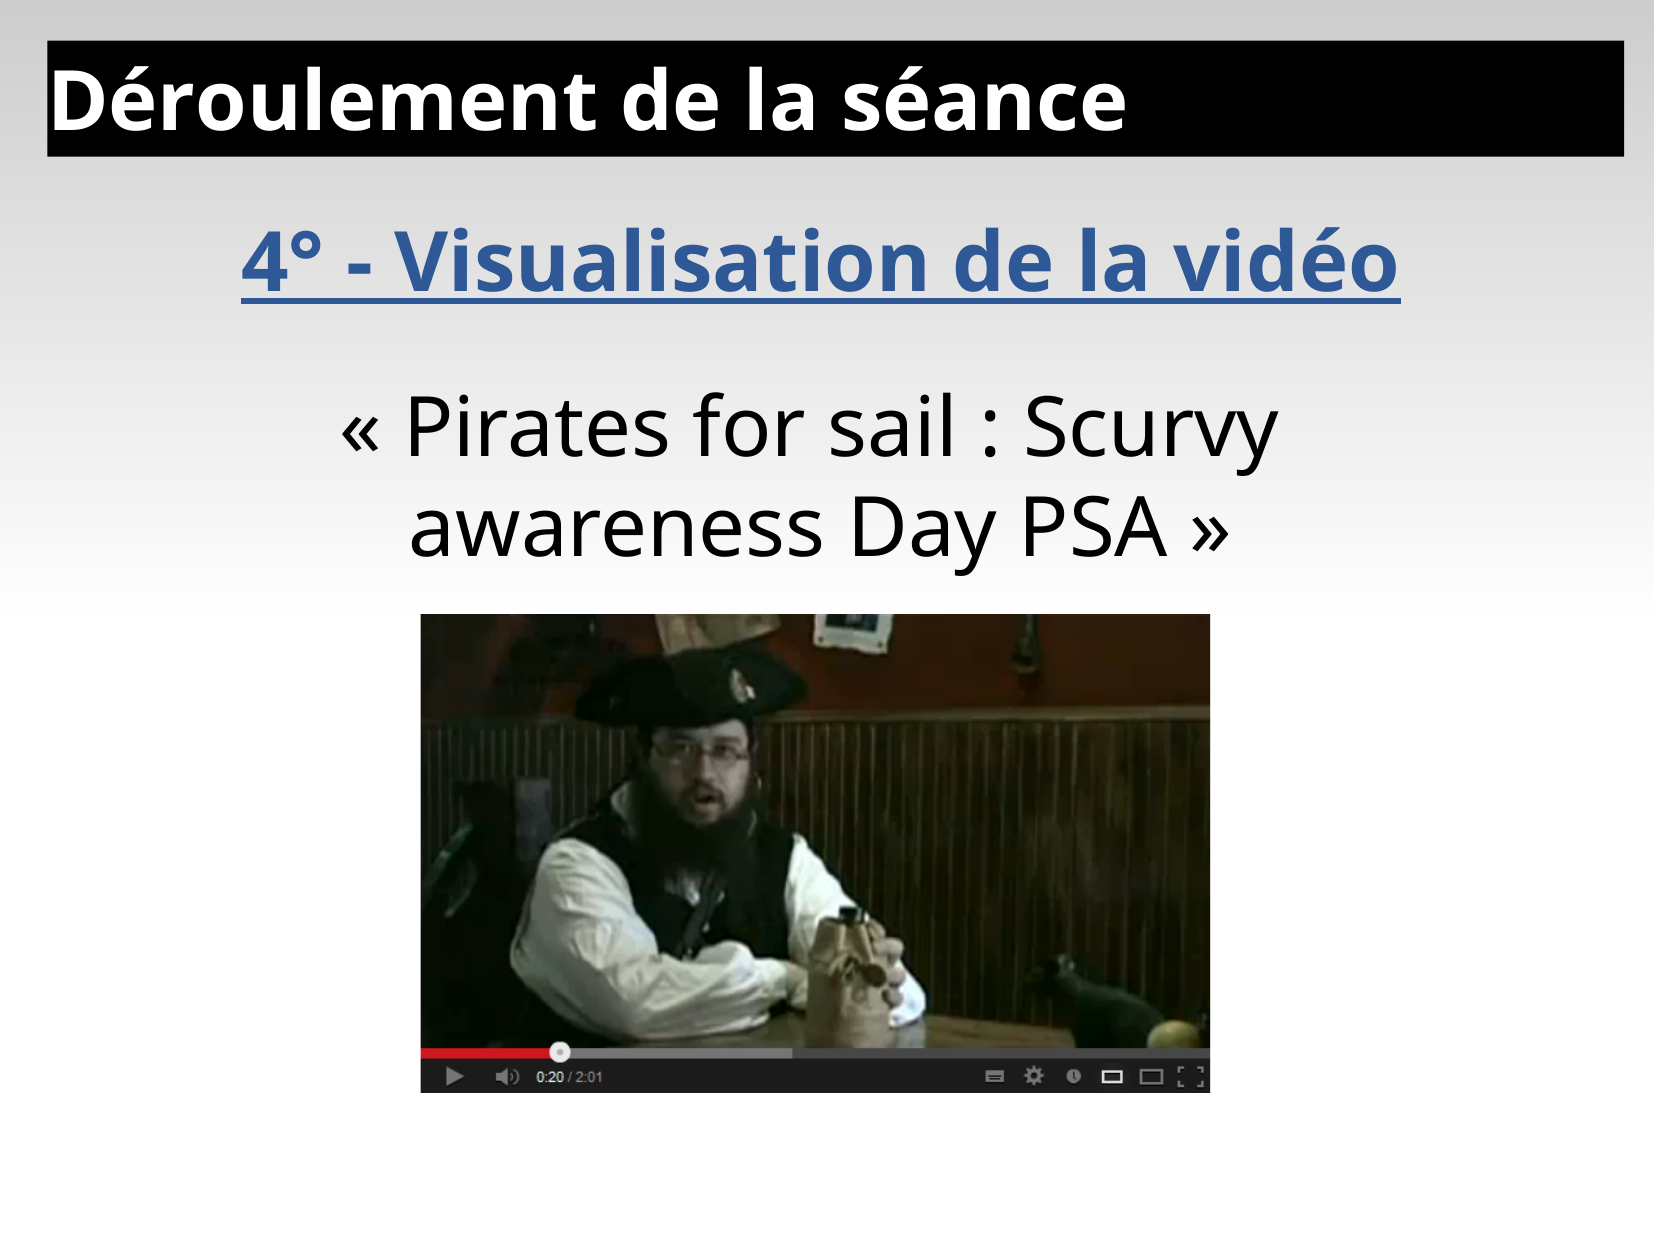

# Déroulement de la séance
4° - Visualisation de la vidéo
« Pirates for sail : Scurvy
awareness Day PSA »